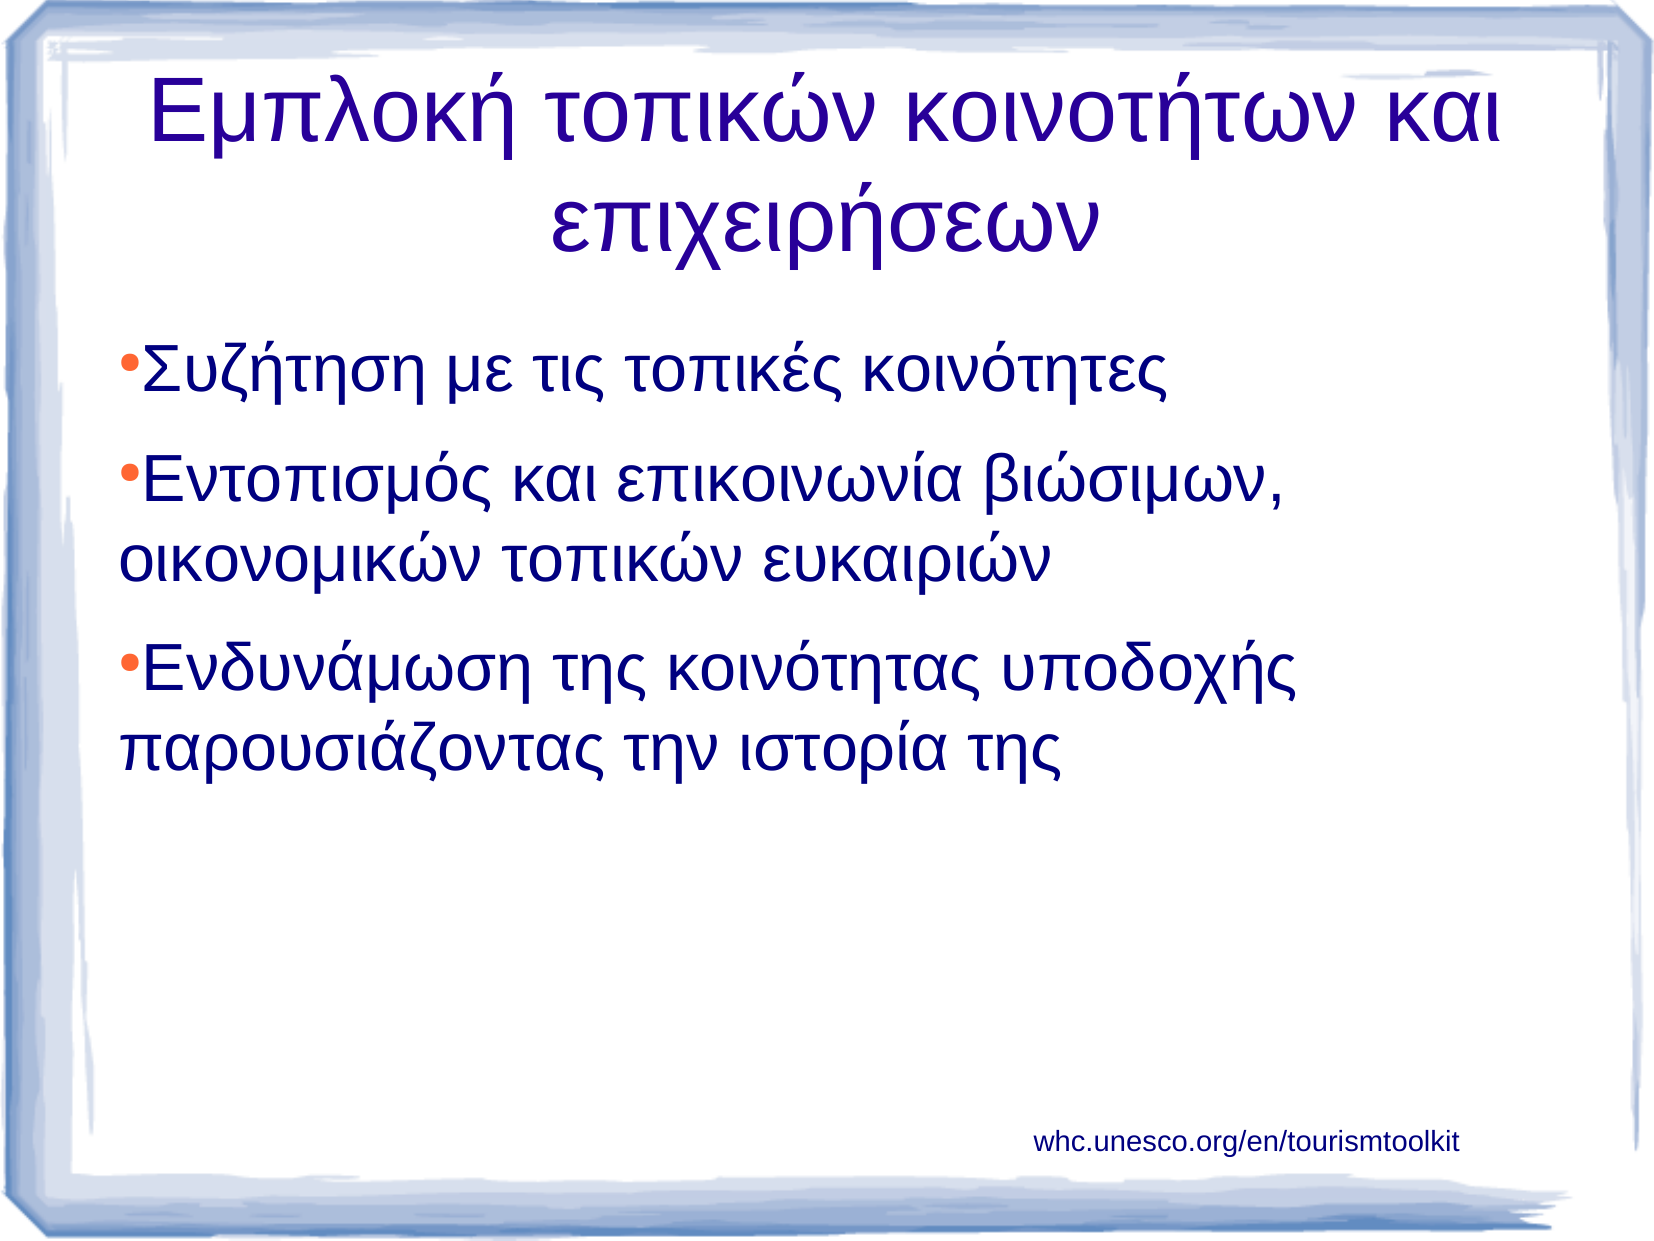

# Εμπλοκή τοπικών κοινοτήτων και επιχειρήσεων
Συζήτηση με τις τοπικές κοινότητες
Εντοπισμός και επικοινωνία βιώσιμων, οικονομικών τοπικών ευκαιριών
Ενδυνάμωση της κοινότητας υποδοχής παρουσιάζοντας την ιστορία της
whc.unesco.org/en/tourismtoolkit